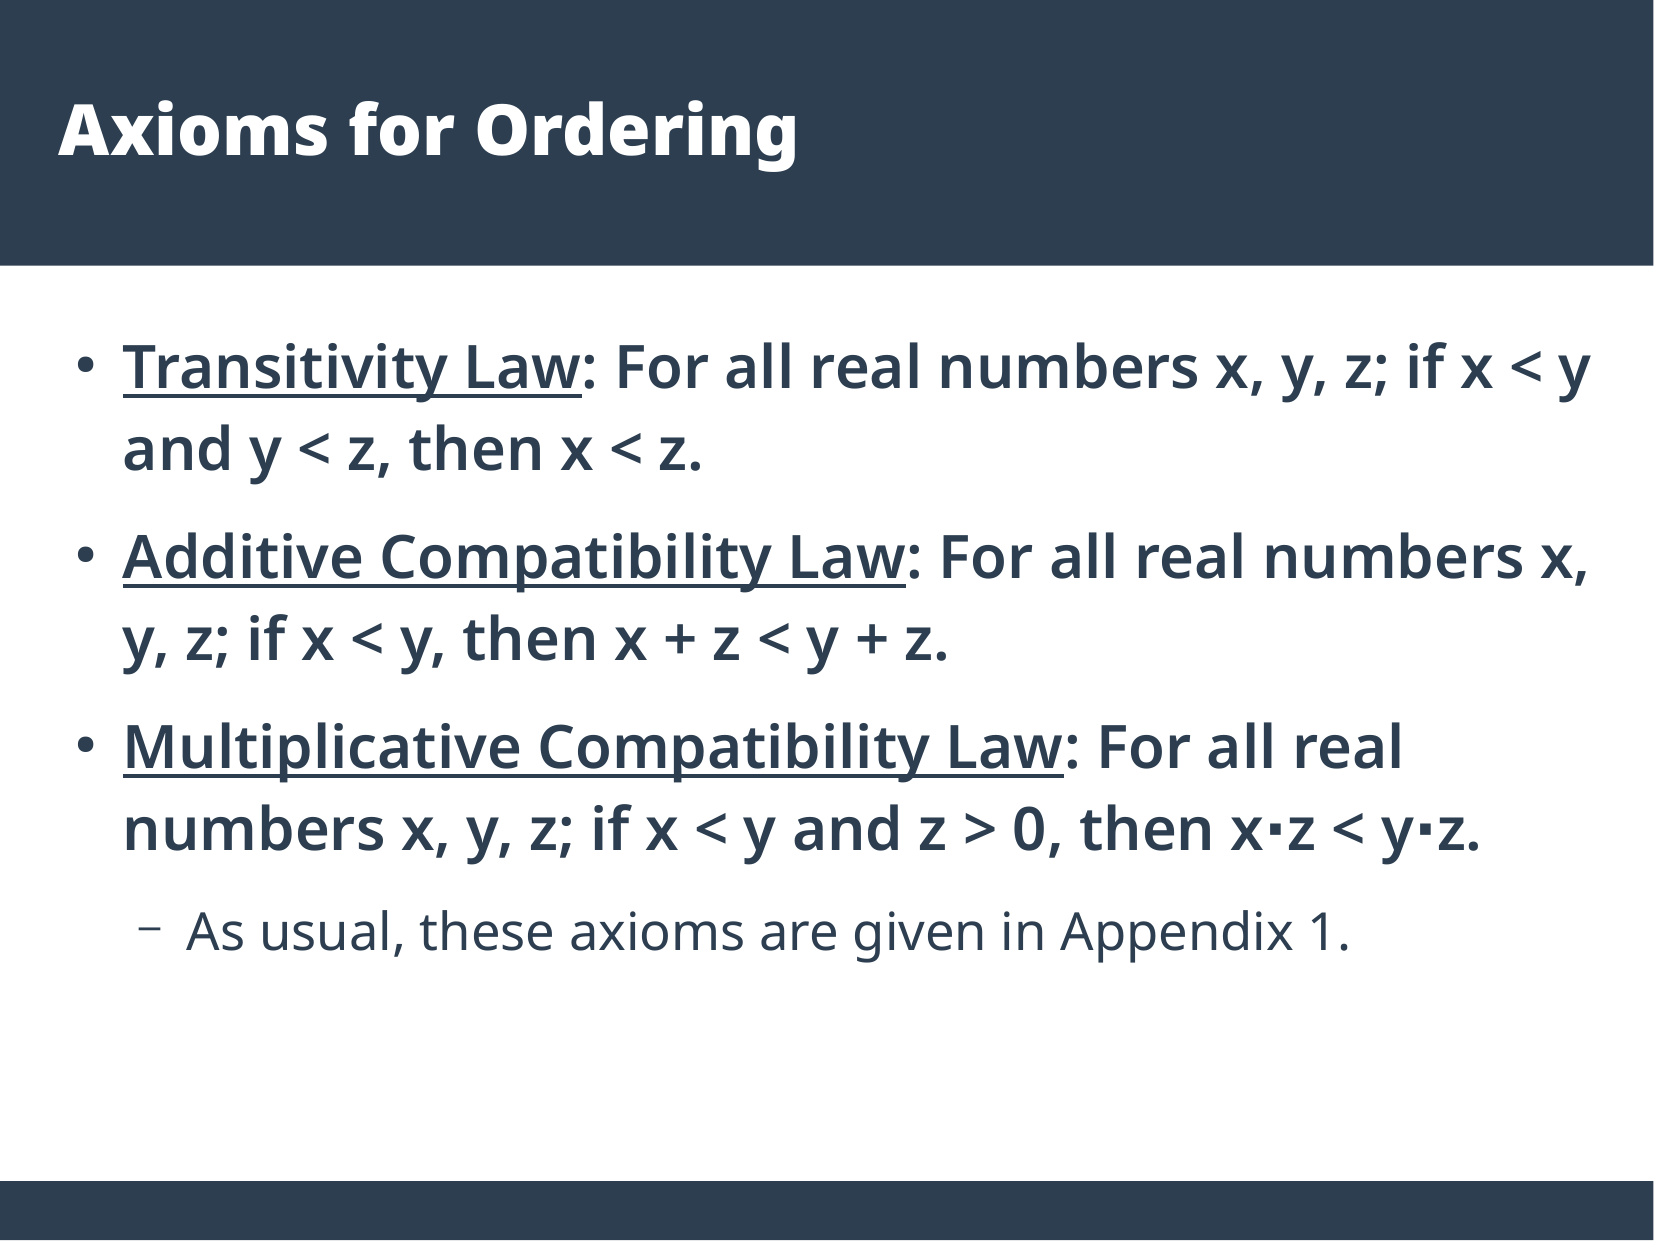

# Axioms for Ordering
Transitivity Law: For all real numbers x, y, z; if x < y and y < z, then x < z.
Additive Compatibility Law: For all real numbers x, y, z; if x < y, then x + z < y + z.
Multiplicative Compatibility Law: For all real numbers x, y, z; if x < y and z > 0, then x∙z < y∙z.
As usual, these axioms are given in Appendix 1.